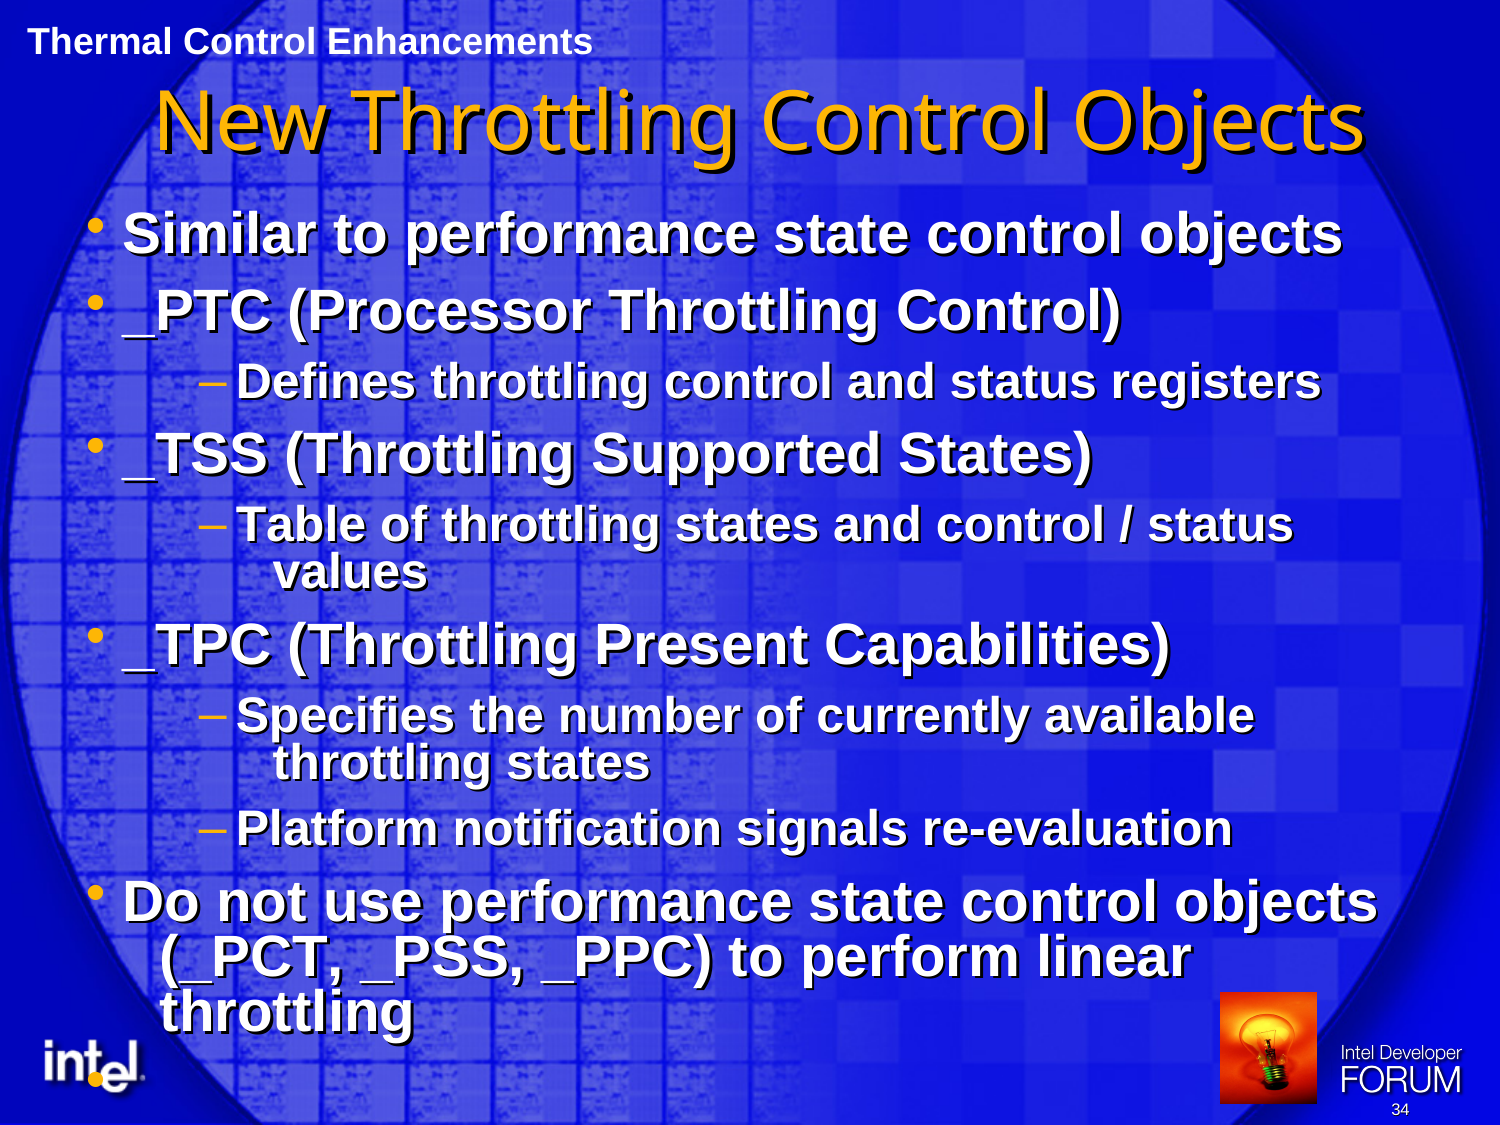

Thermal Control Enhancements
# New Throttling Control Objects
Similar to performance state control objects
_PTC (Processor Throttling Control)
Defines throttling control and status registers
_TSS (Throttling Supported States)
Table of throttling states and control / status values
_TPC (Throttling Present Capabilities)
Specifies the number of currently available throttling states
Platform notification signals re-evaluation
Do not use performance state control objects (_PCT, _PSS, _PPC) to perform linear throttling